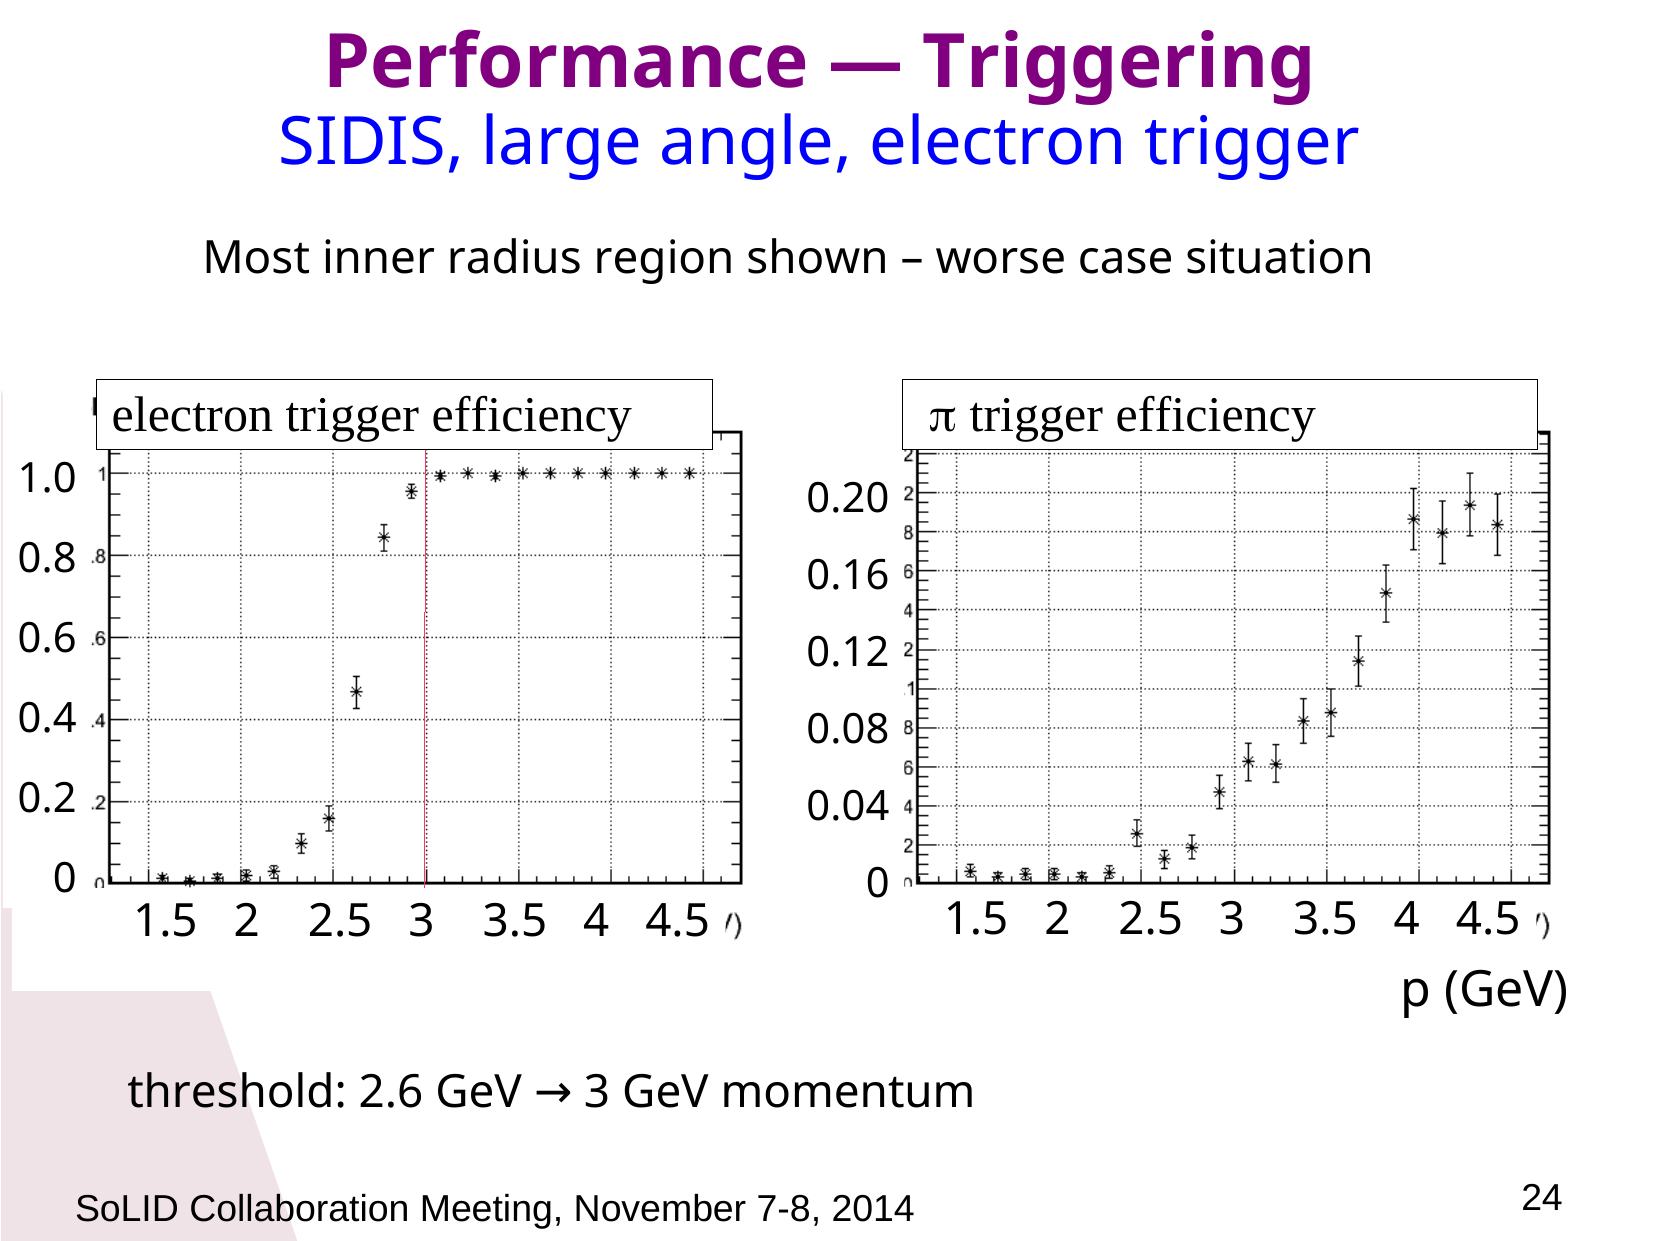

# Performance ― Triggering SIDIS, large angle, electron trigger
Most inner radius region shown – worse case situation
1.0
0.8
0.6
0.4
0.2
0
electron trigger efficiency
 p trigger efficiency
0.20
0.16
0.12
0.08
0.04
0
 1.5 2 2.5 3 3.5 4 4.5
 1.5 2 2.5 3 3.5 4 4.5
p (GeV)
threshold: 2.6 GeV → 3 GeV momentum
24